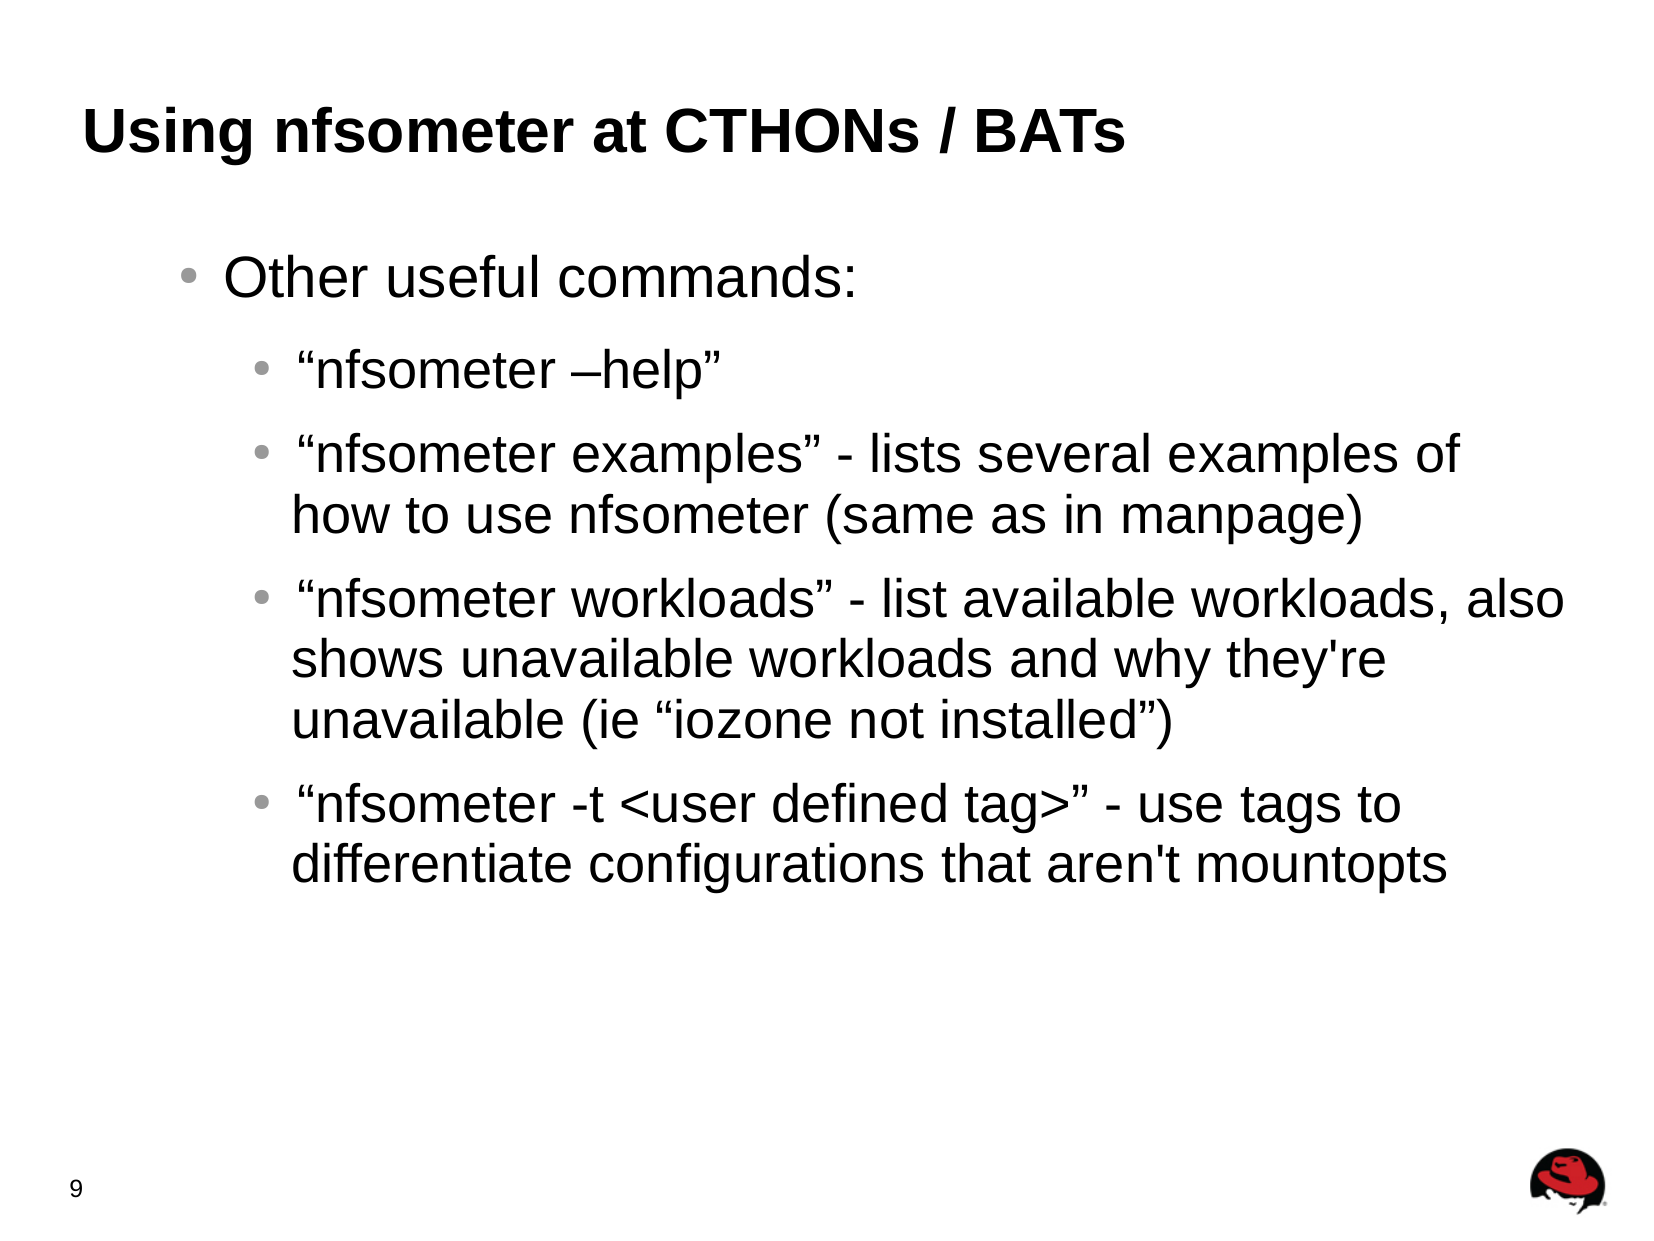

# Using nfsometer at CTHONs / BATs
Other useful commands:
“nfsometer –help”
“nfsometer examples” - lists several examples of how to use nfsometer (same as in manpage)
“nfsometer workloads” - list available workloads, also shows unavailable workloads and why they're unavailable (ie “iozone not installed”)
“nfsometer -t <user defined tag>” - use tags to differentiate configurations that aren't mountopts